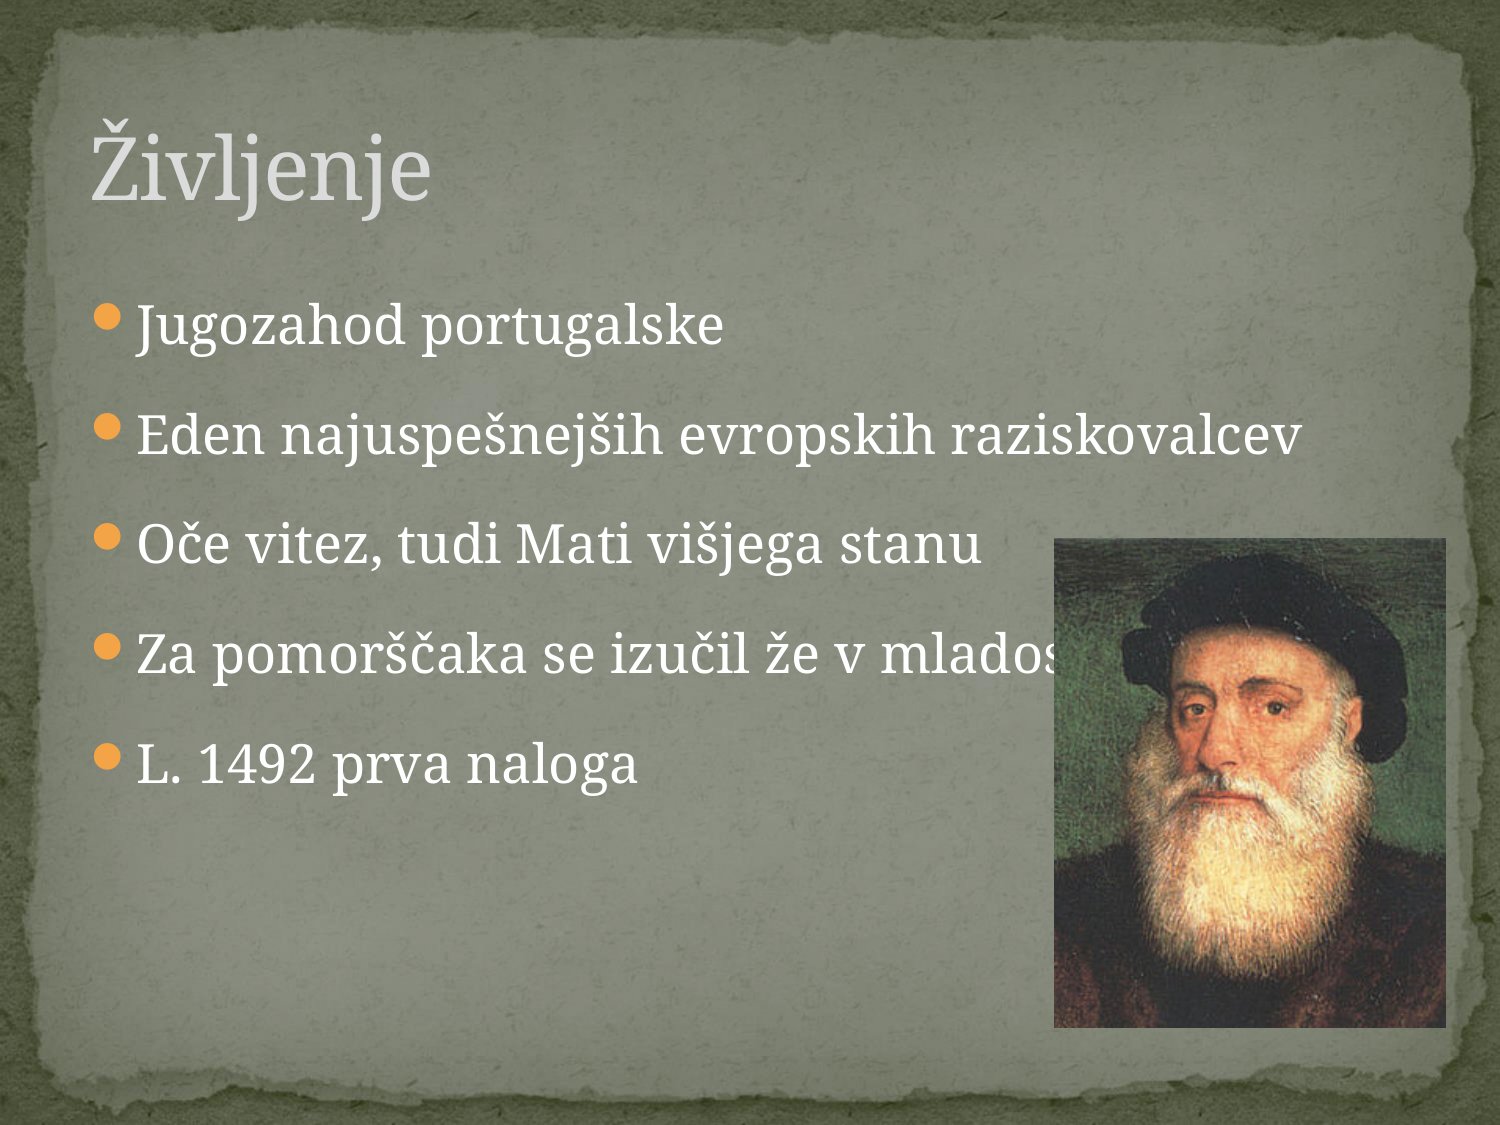

Življenje
# Jugozahod portugalske
Eden najuspešnejših evropskih raziskovalcev
Oče vitez, tudi Mati višjega stanu
Za pomorščaka se izučil že v mladosti
L. 1492 prva naloga